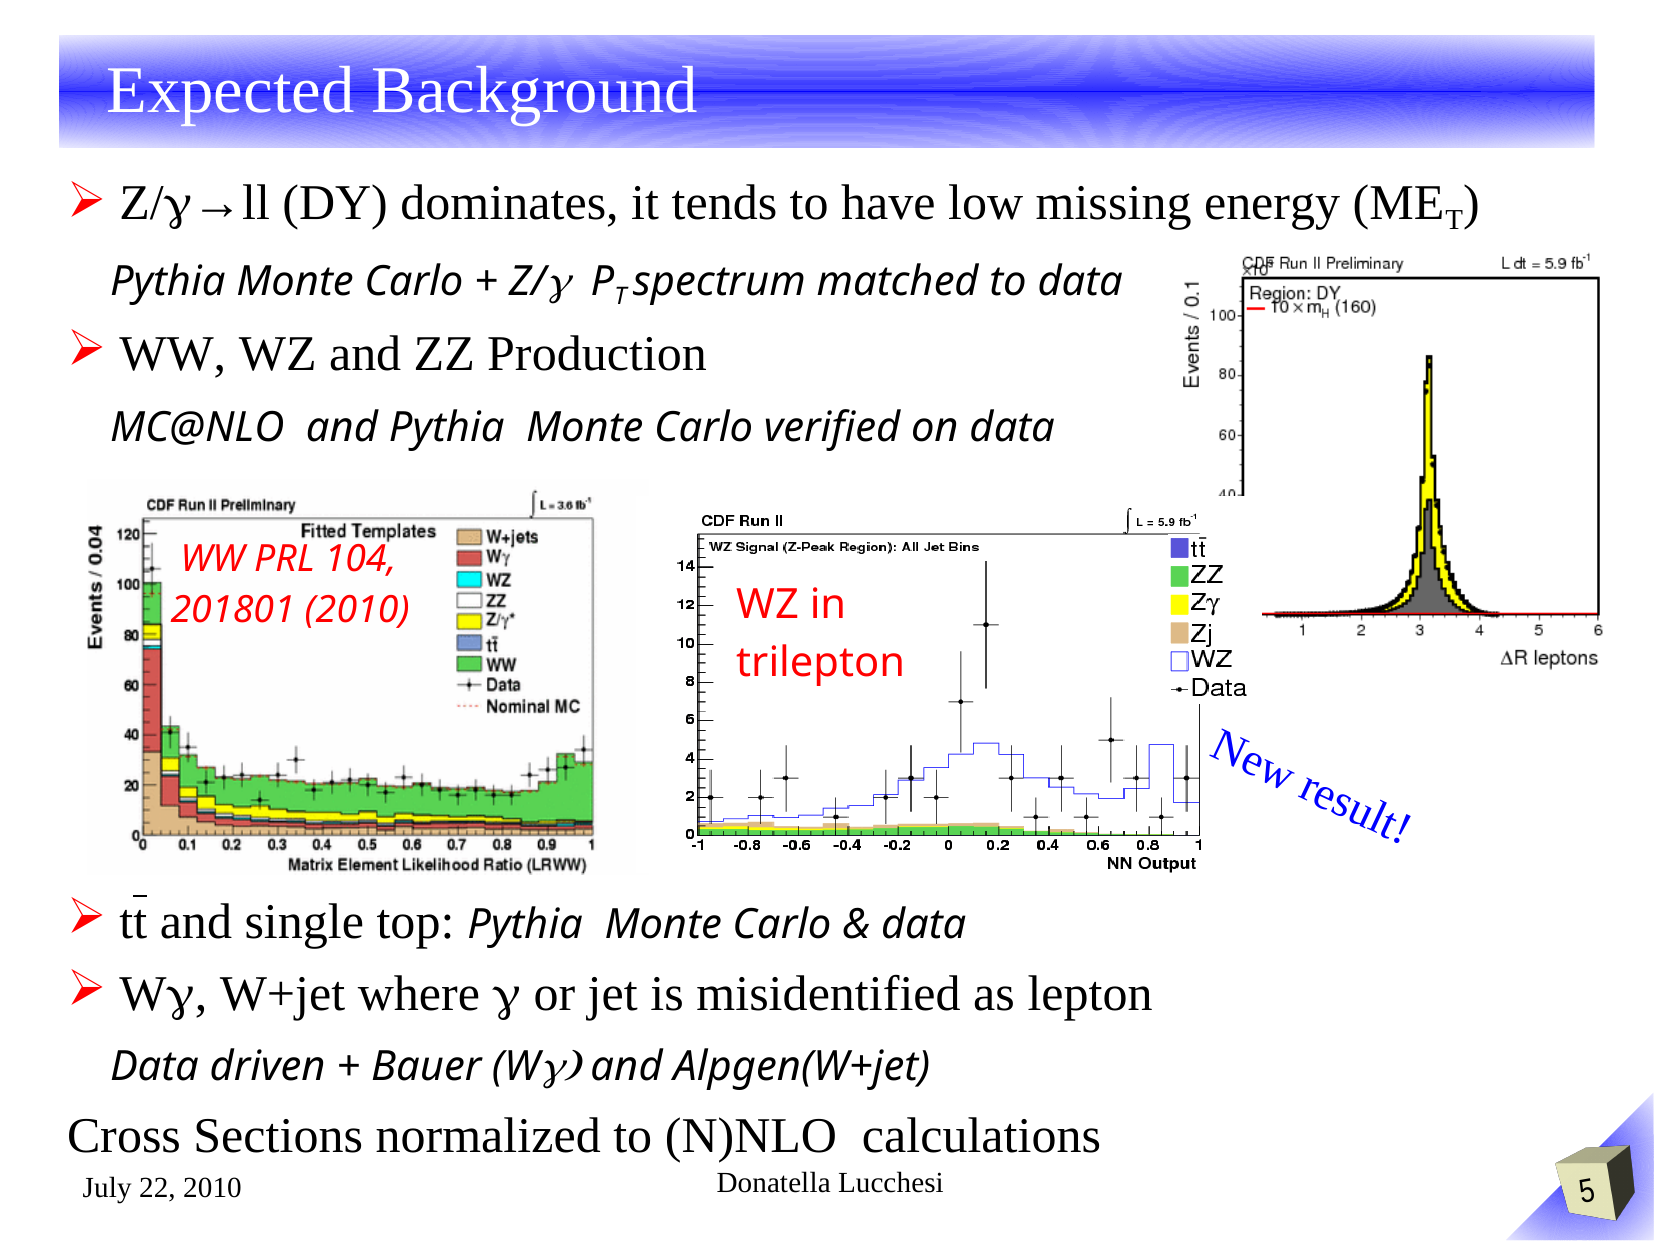

Expected Background
 Z/g→ll (DY) dominates, it tends to have low missing energy (MET)
 Pythia Monte Carlo + Z/g PT spectrum matched to data
 WW, WZ and ZZ Production
 MC@NLO and Pythia Monte Carlo verified on data
 tt and single top: Pythia Monte Carlo & data
 Wg, W+jet where g or jet is misidentified as lepton
 Data driven + Bauer (Wg) and Alpgen(W+jet)
Cross Sections normalized to (N)NLO calculations
 WW PRL 104,
201801 (2010)
WZ in
trilepton
New result!
Donatella Lucchesi
July 22, 2010